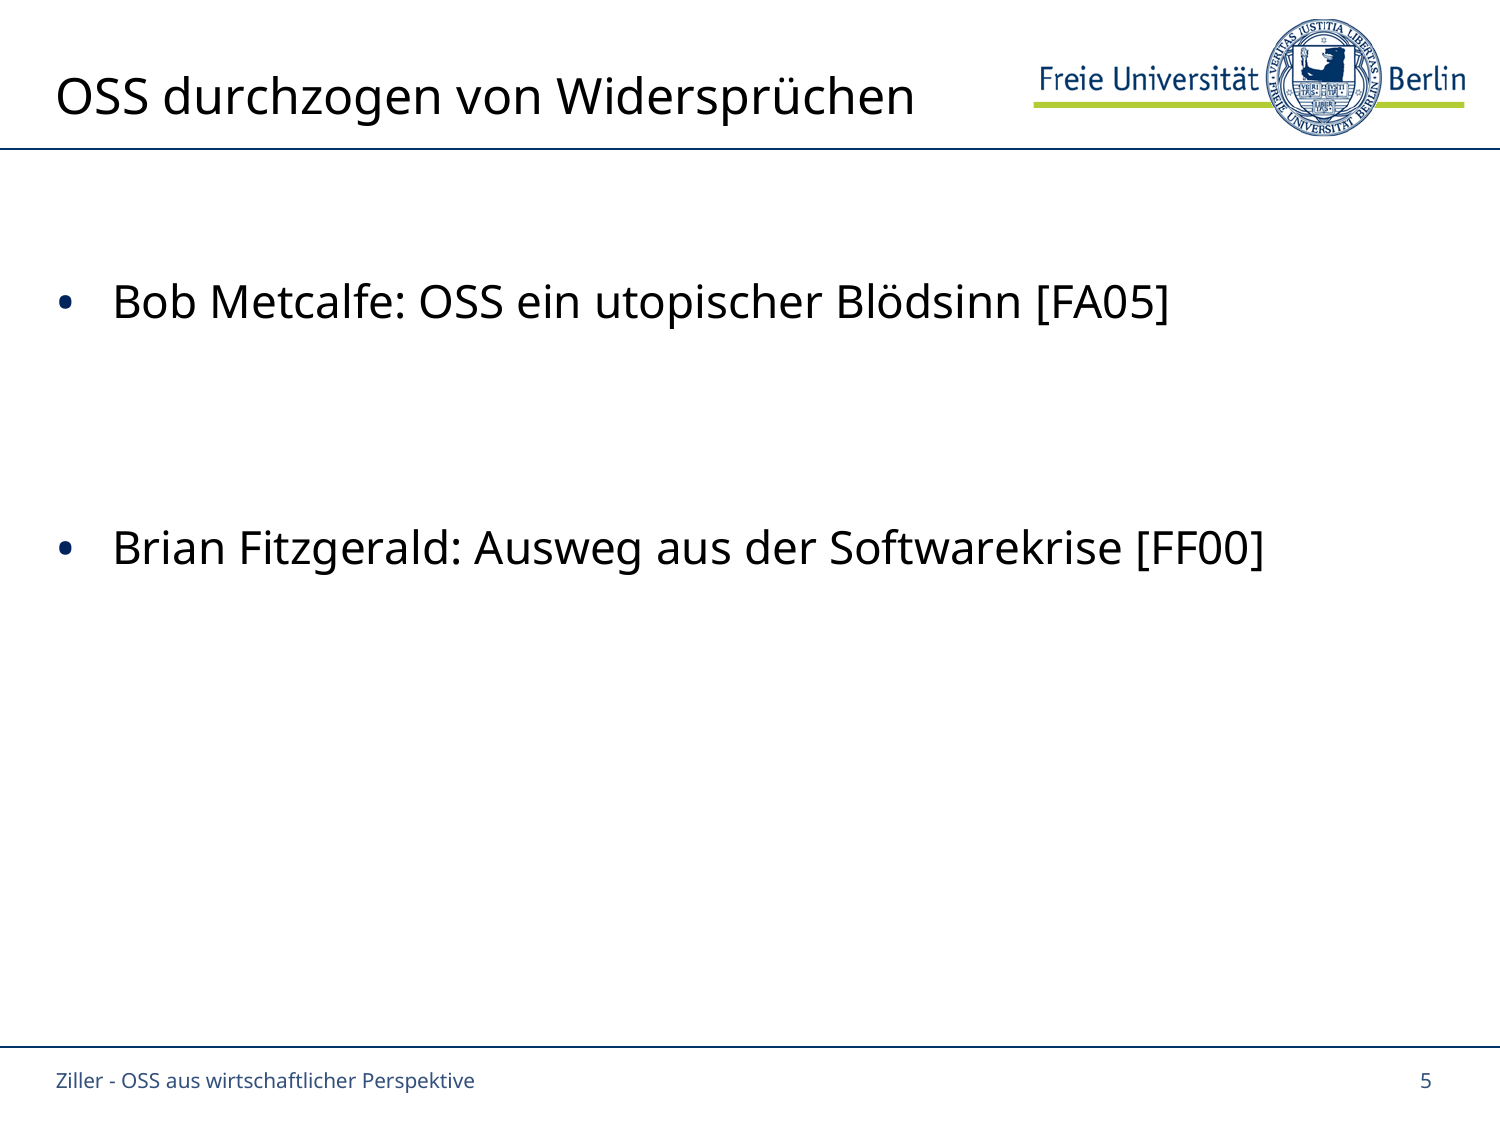

# OSS durchzogen von Widersprüchen
Bob Metcalfe: OSS ein utopischer Blödsinn [FA05]
Brian Fitzgerald: Ausweg aus der Softwarekrise [FF00]
Ziller - OSS aus wirtschaftlicher Perspektive
5